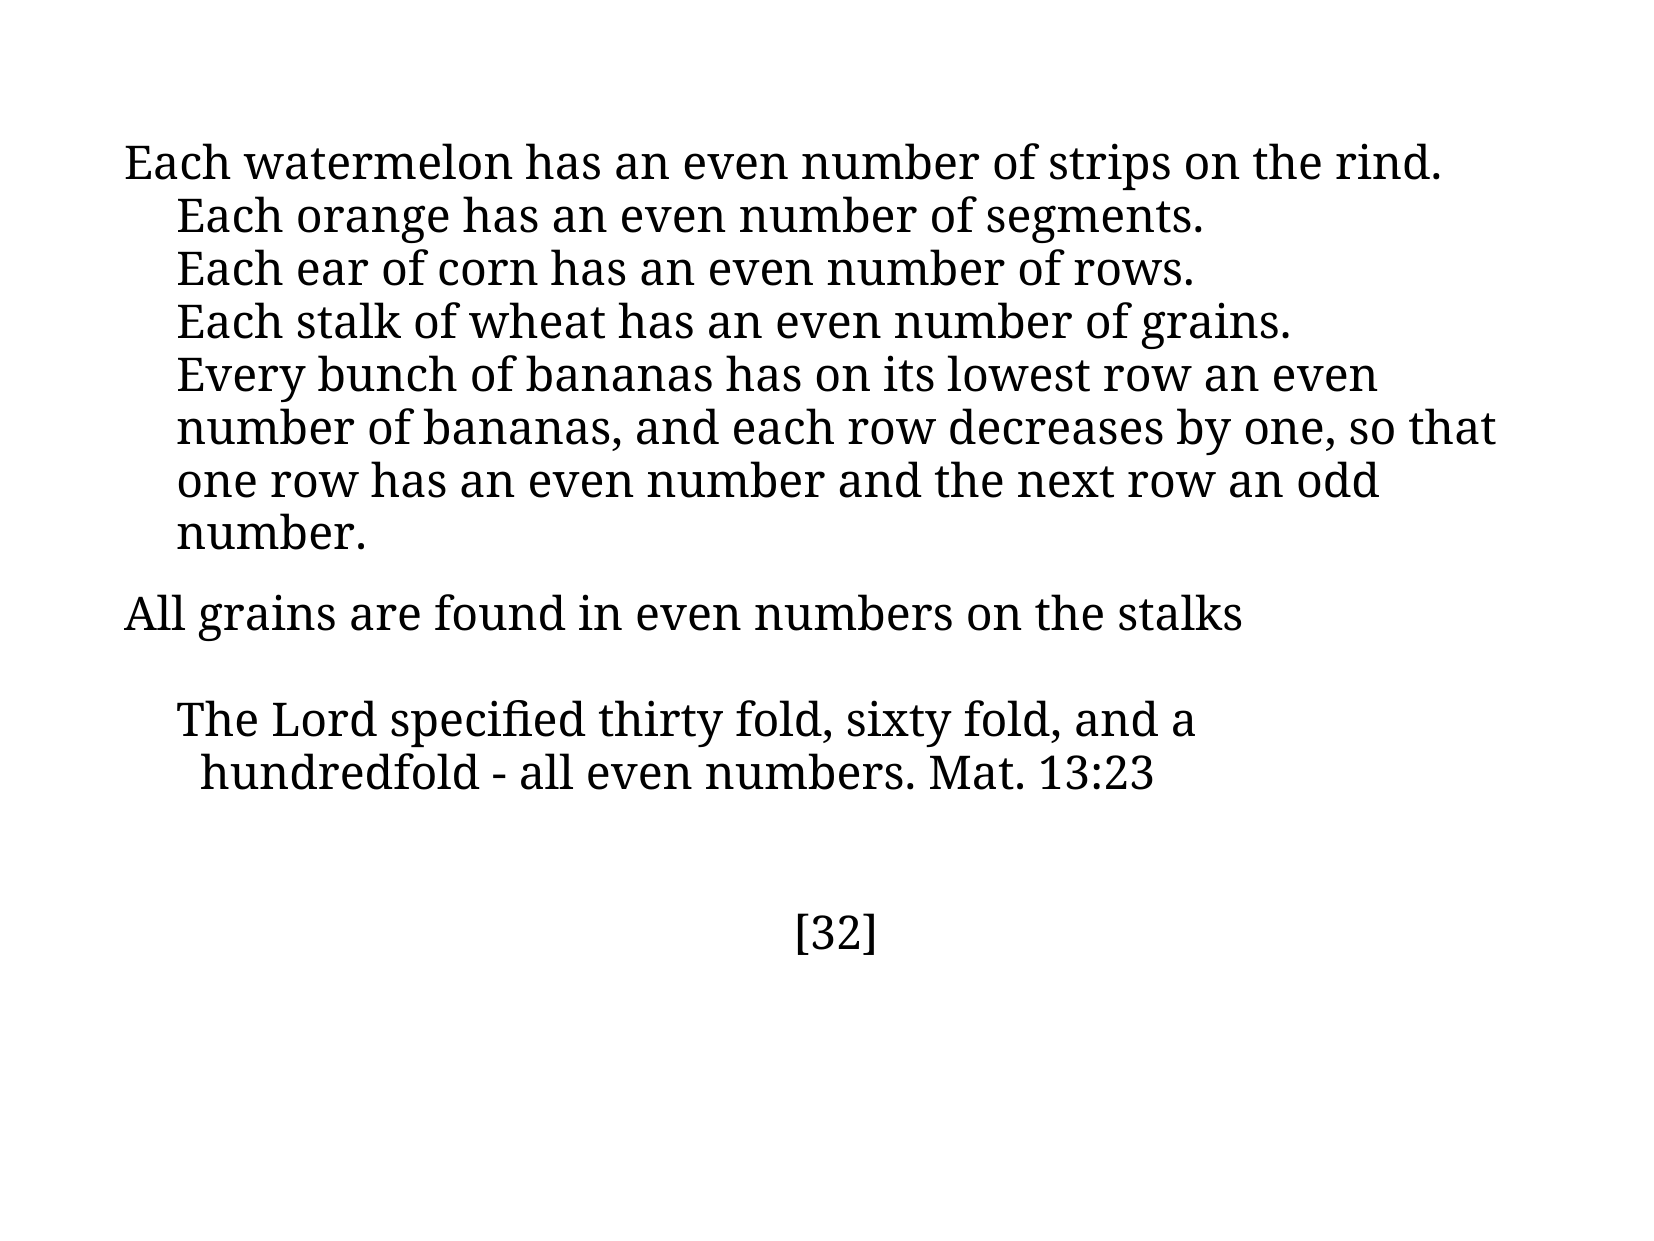

# Each watermelon has an even number of strips on the rind. Each orange has an even number of segments. Each ear of corn has an even number of rows. Each stalk of wheat has an even number of grains. Every bunch of bananas has on its lowest row an even number of bananas, and each row decreases by one, so that one row has an even number and the next row an odd number.
All grains are found in even numbers on the stalks
The Lord specified thirty fold, sixty fold, and a
  hundredfold - all even numbers. Mat. 13:23
[32]